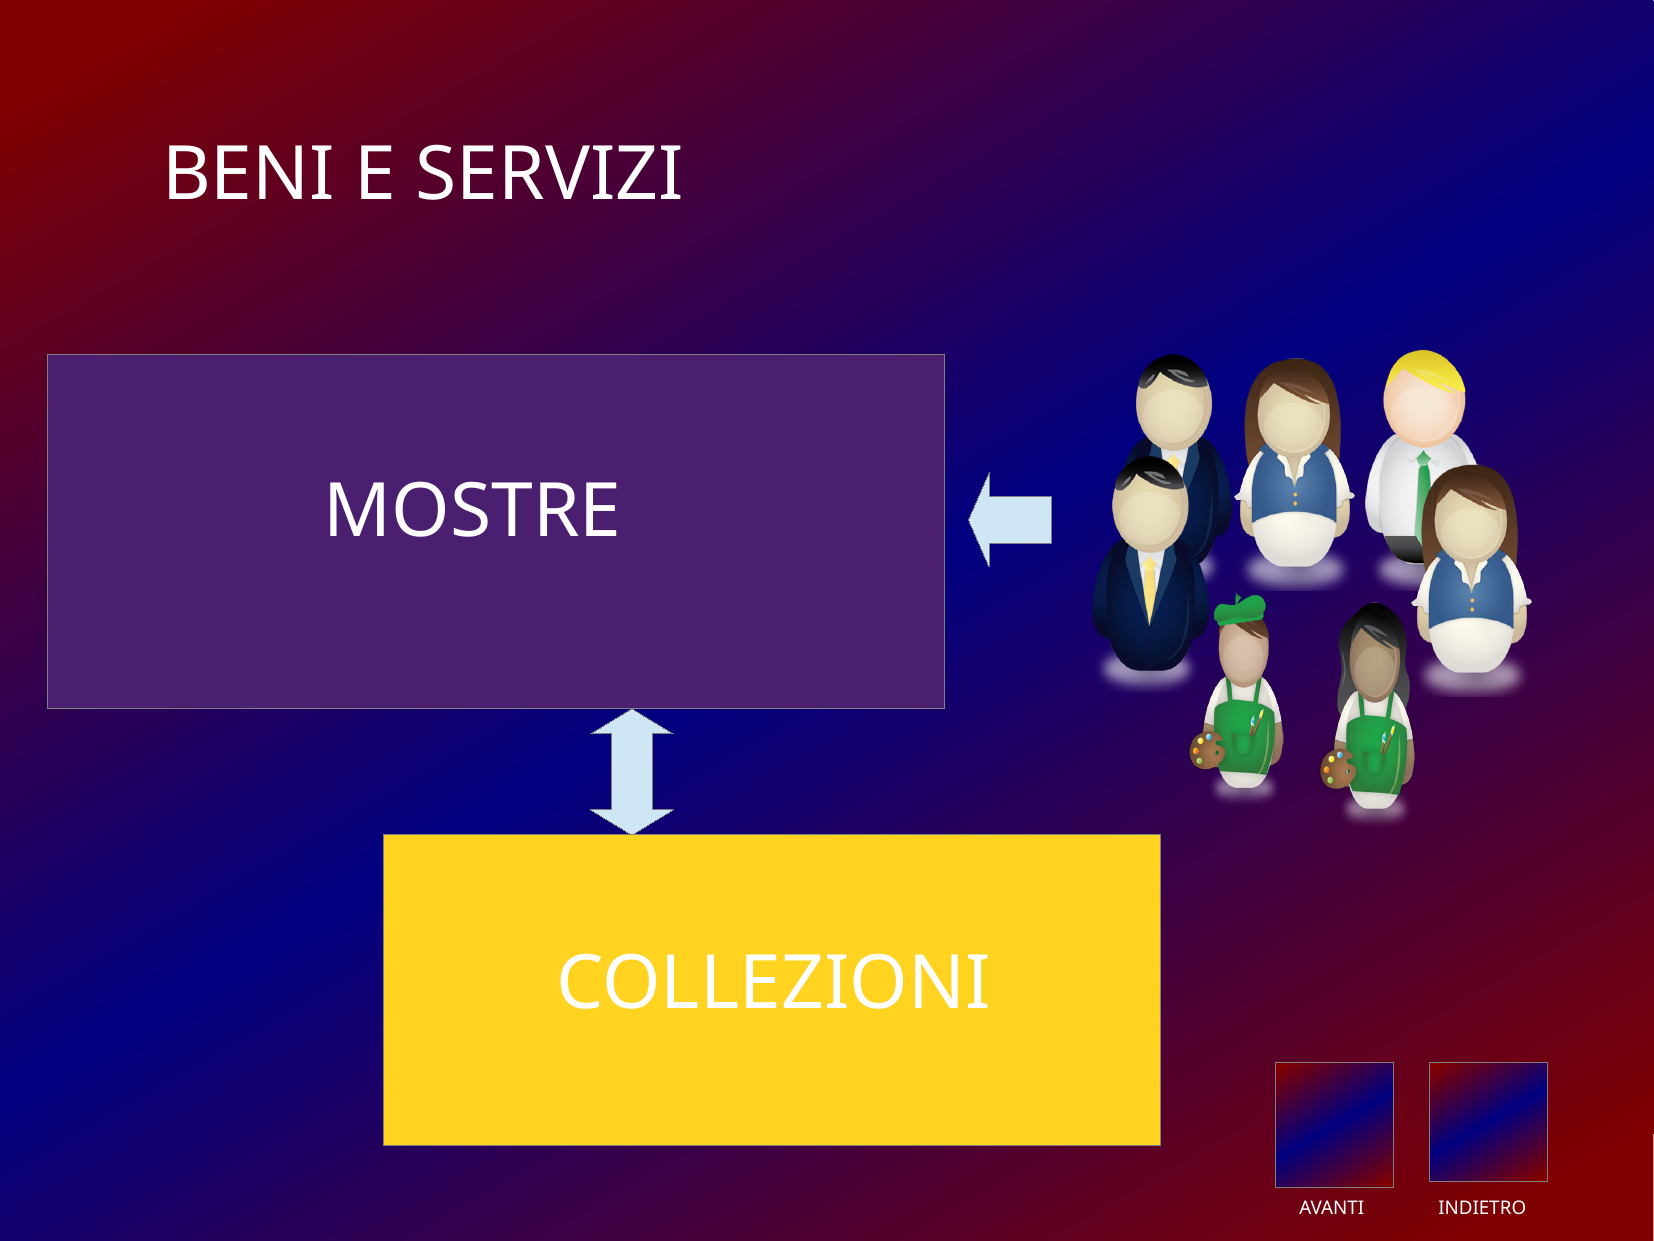

BENI E SERVIZI
MOSTRE
COLLEZIONI
AVANTI
INDIETRO